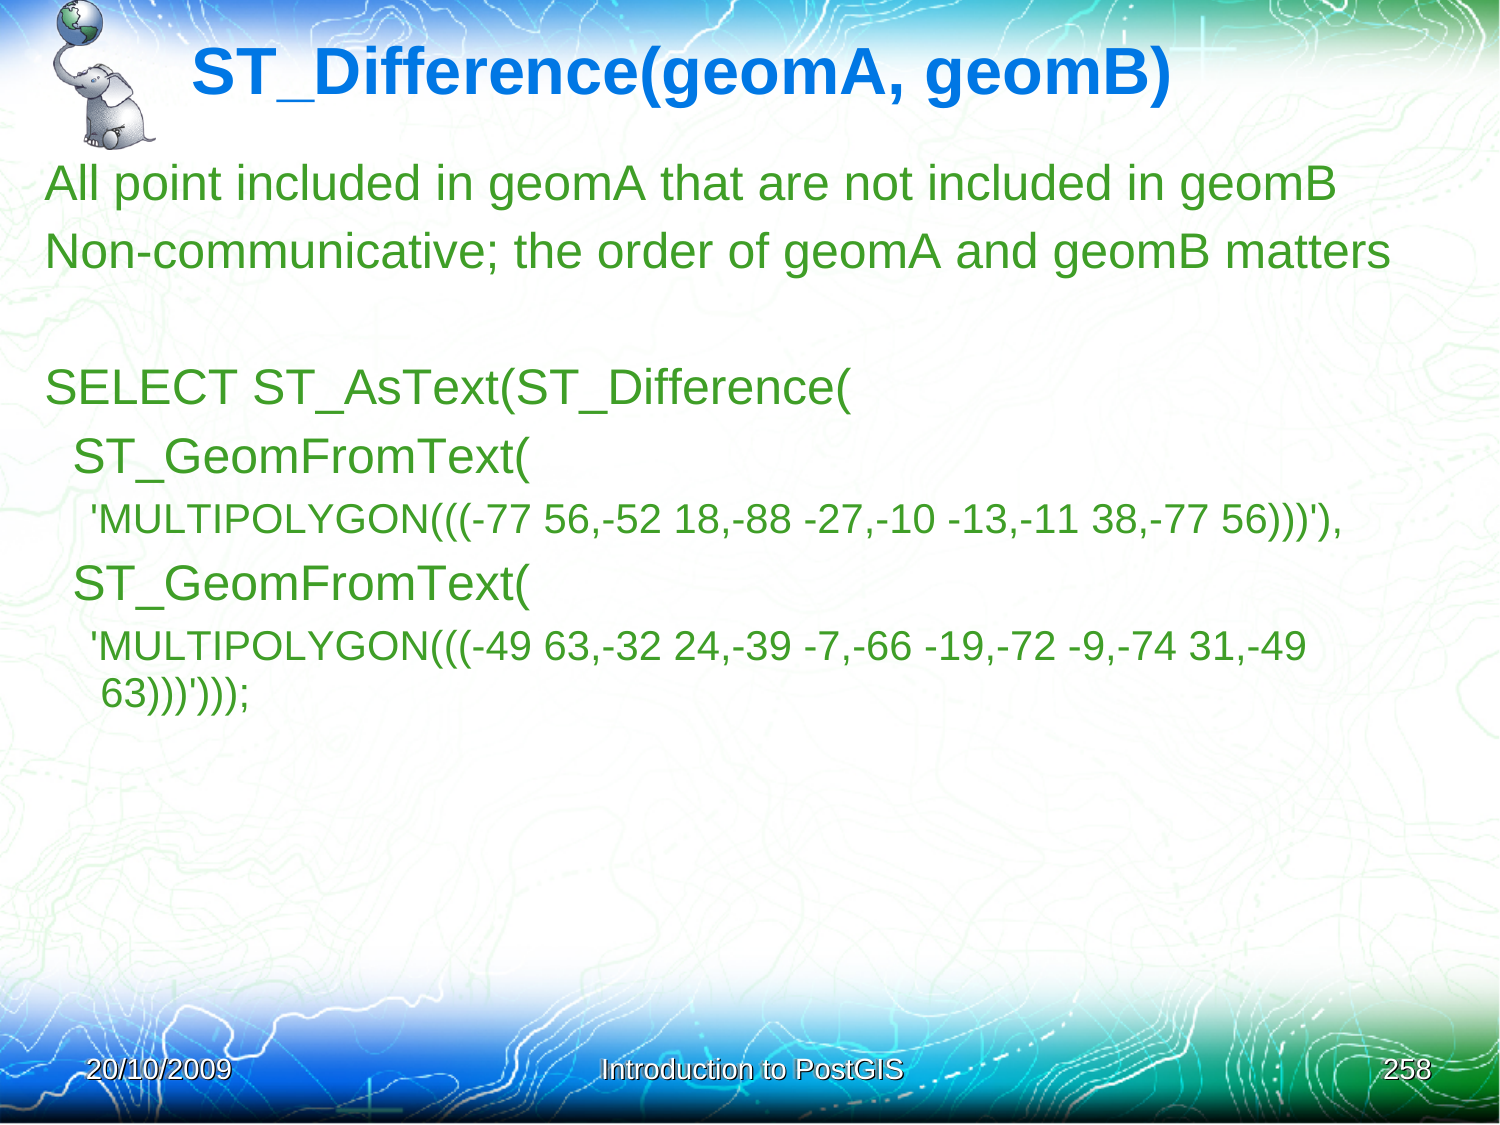

# ST_Difference(geomA, geomB)
All point included in geomA that are not included in geomB
Non-communicative; the order of geomA and geomB matters
SELECT ST_AsText(ST_Difference(
 ST_GeomFromText(
 'MULTIPOLYGON(((-77 56,-52 18,-88 -27,-10 -13,-11 38,-77 56)))'),
 ST_GeomFromText(
 'MULTIPOLYGON(((-49 63,-32 24,-39 -7,-66 -19,-72 -9,-74 31,-49 63)))')));
20/10/2009
Introduction to PostGIS
258